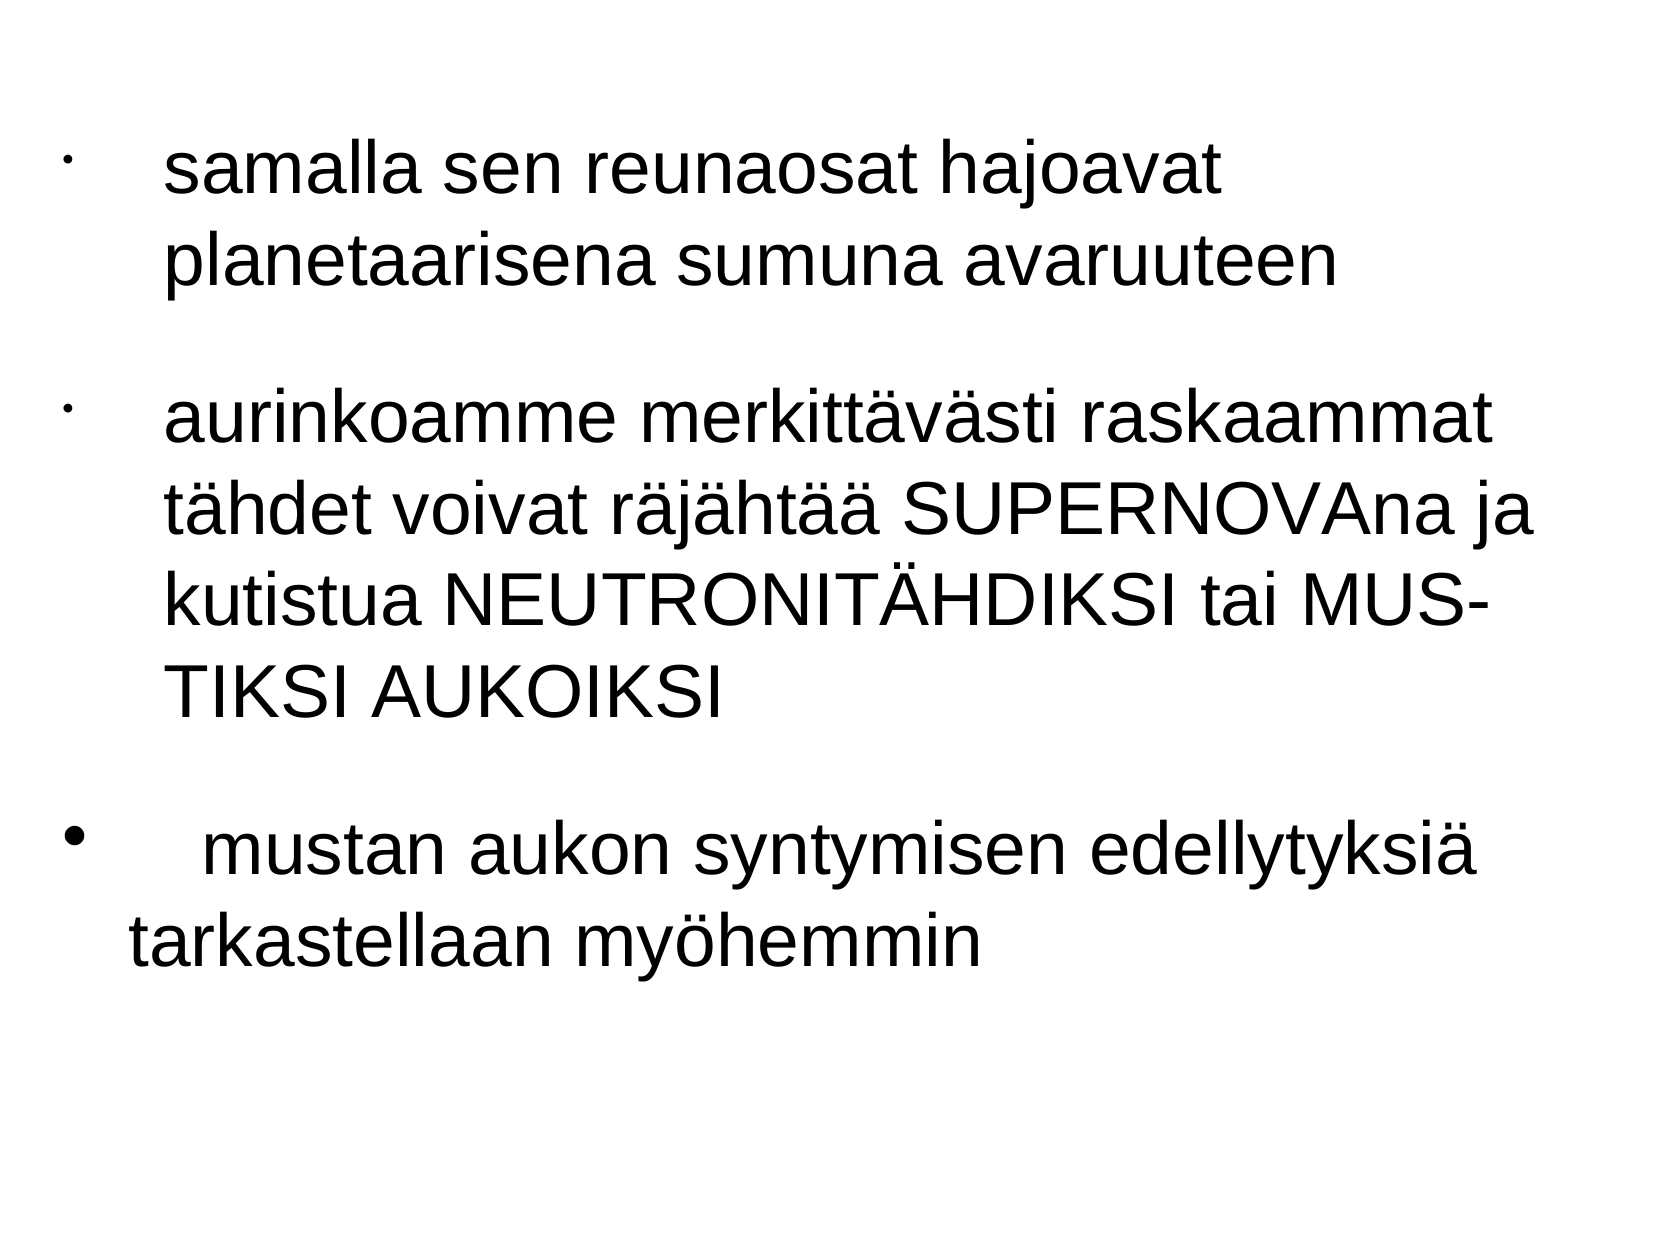

samalla sen reunaosat hajoavat planetaarisena sumuna avaruuteen
aurinkoamme merkittävästi raskaammat tähdet voivat räjähtää SUPERNOVAna ja kutistua NEUTRONITÄHDIKSI tai MUS-TIKSI AUKOIKSI
 mustan aukon syntymisen edellytyksiä tarkastellaan myöhemmin